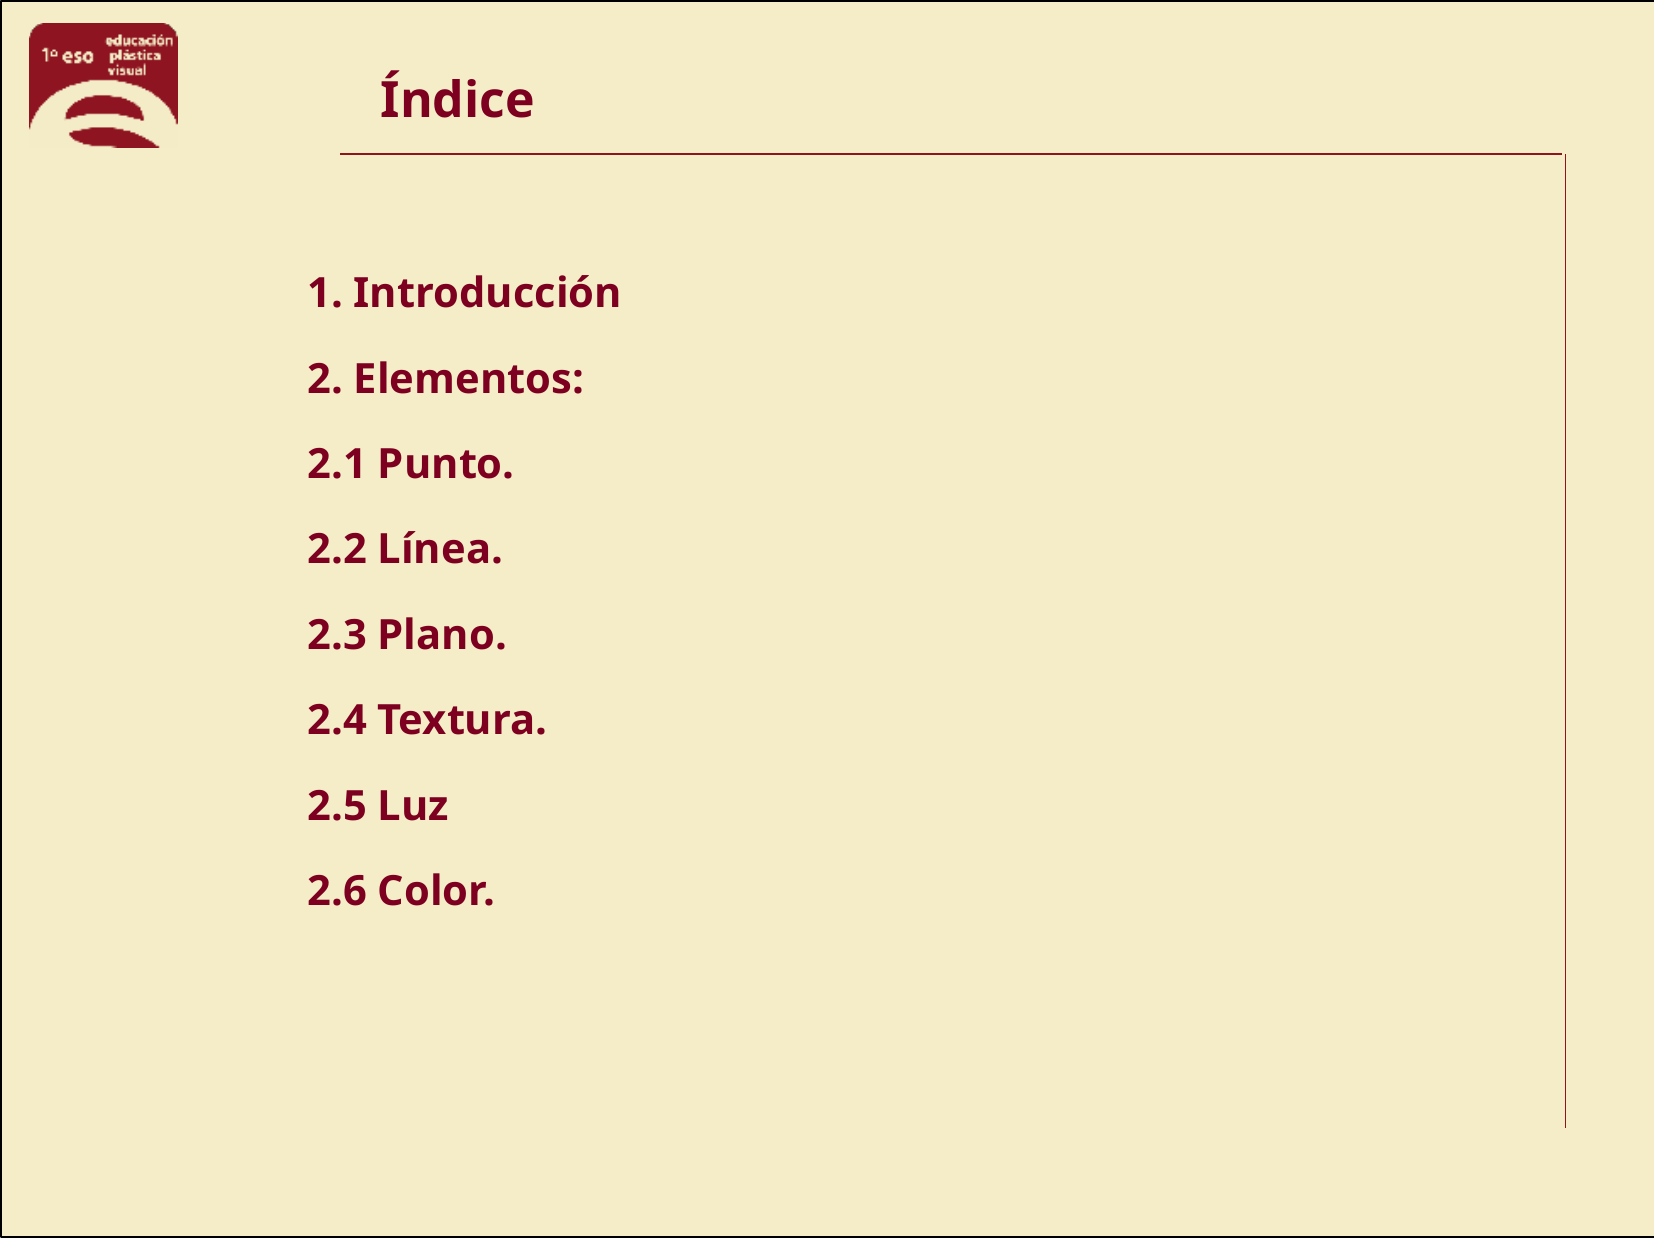

Índice
1. Introducción
2. Elementos:
2.1 Punto.
2.2 Línea.
2.3 Plano.
2.4 Textura.
2.5 Luz
2.6 Color.
#